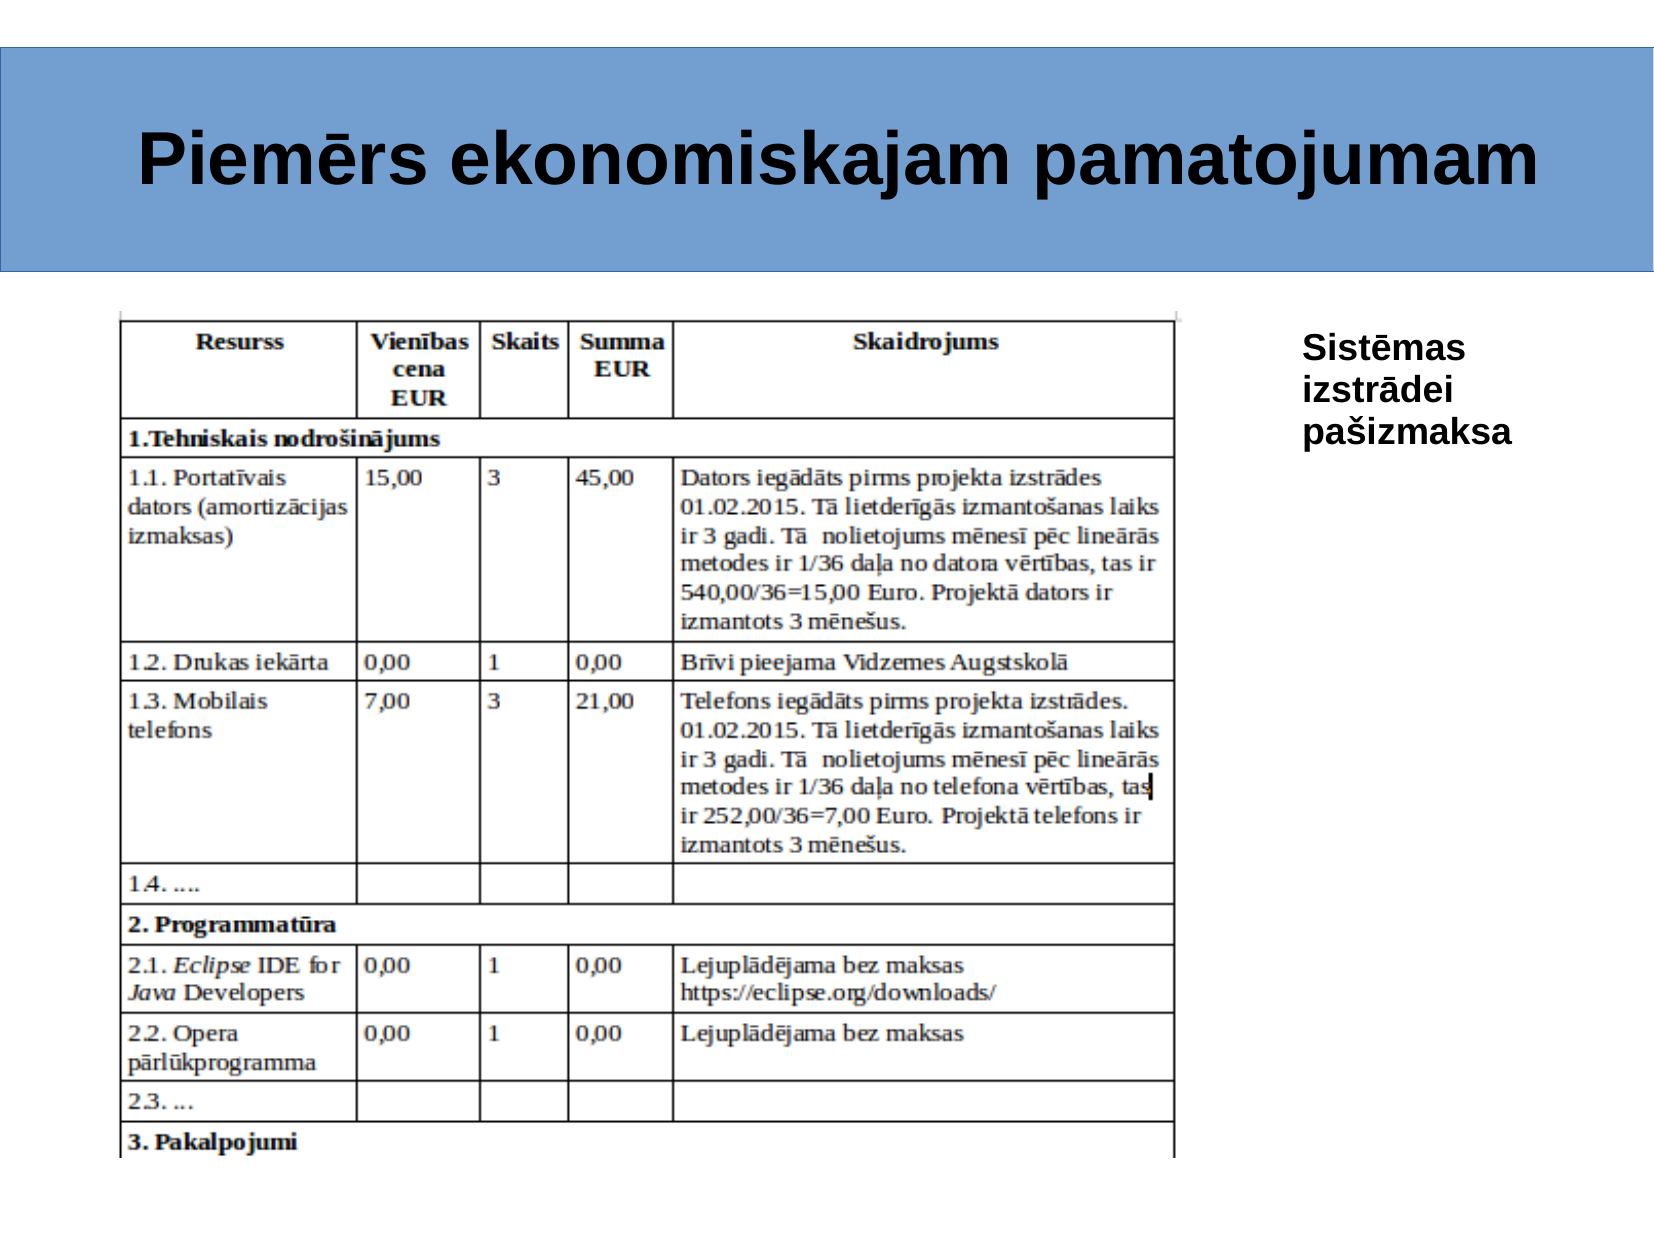

# Piemērs ekonomiskajam pamatojumam
Sistēmas izstrādei pašizmaksa